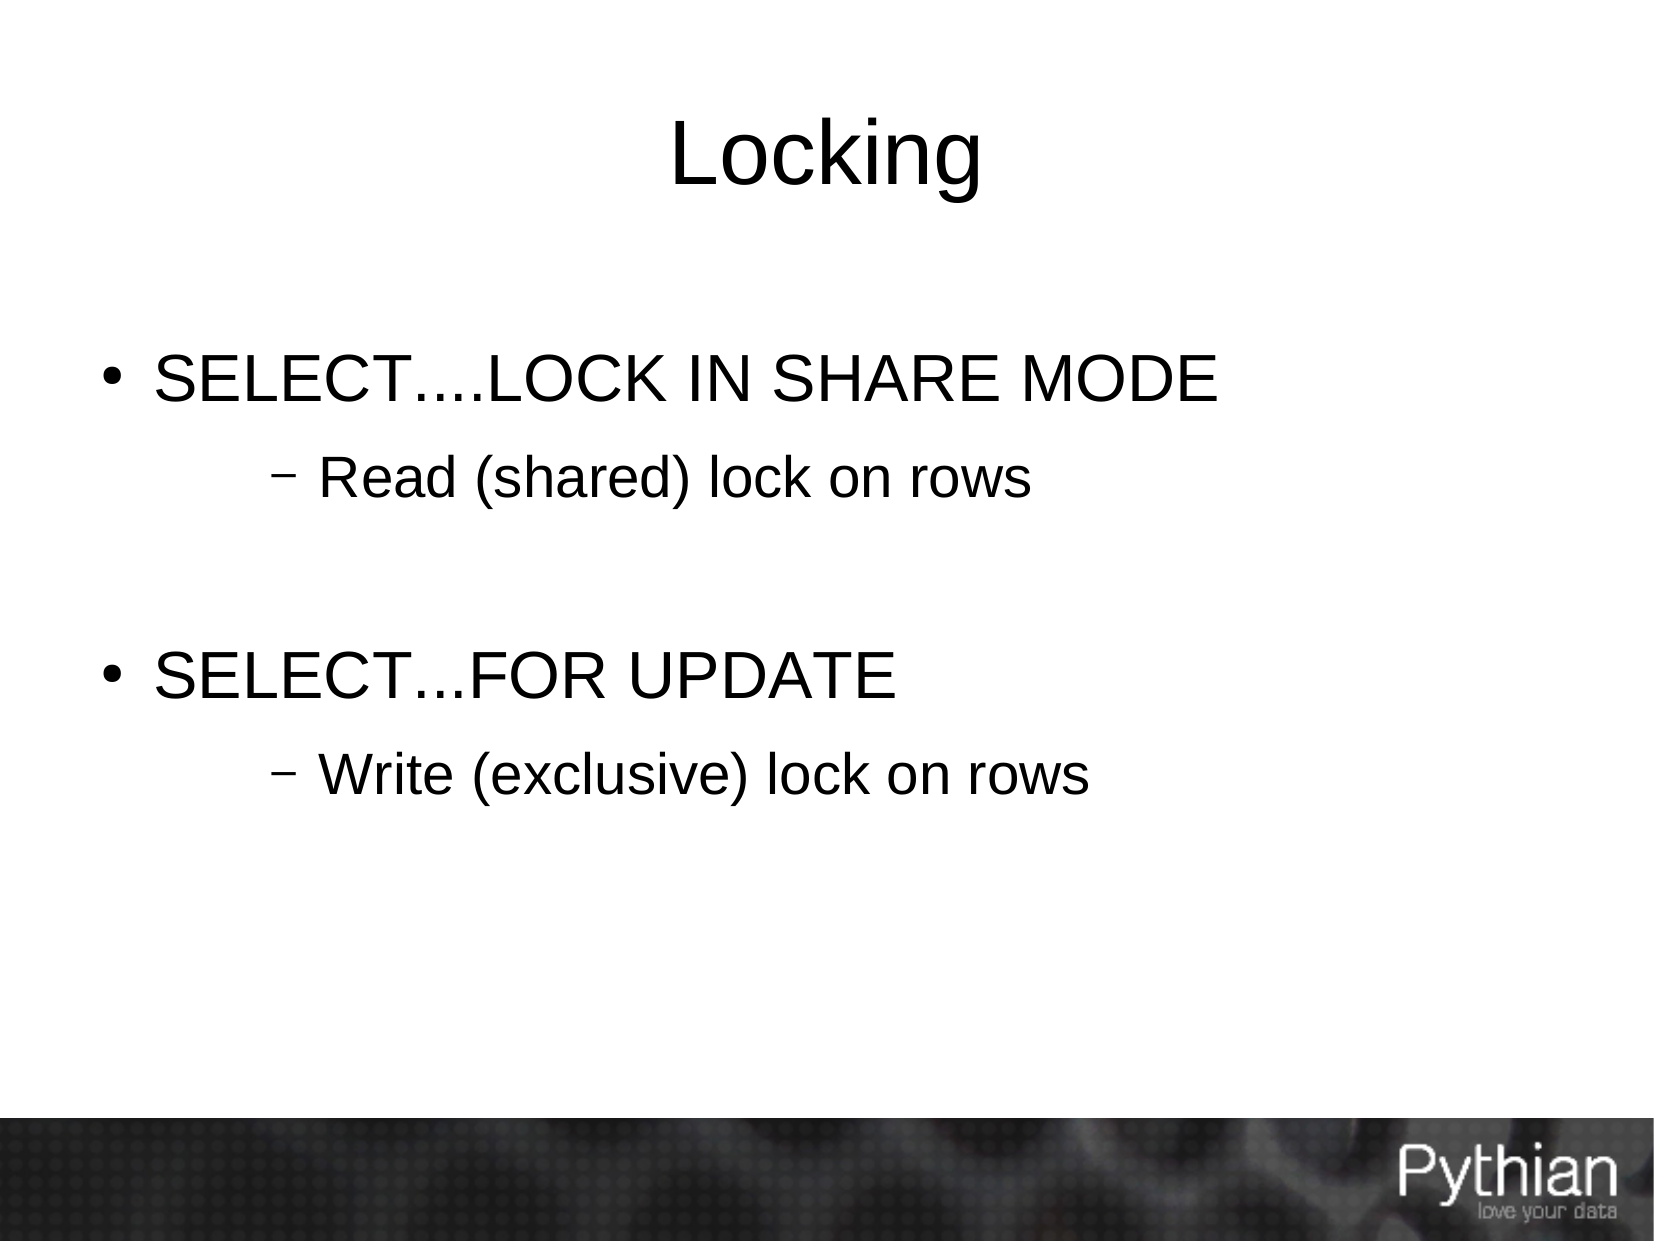

# Locking
SELECT....LOCK IN SHARE MODE
Read (shared) lock on rows
SELECT...FOR UPDATE
Write (exclusive) lock on rows